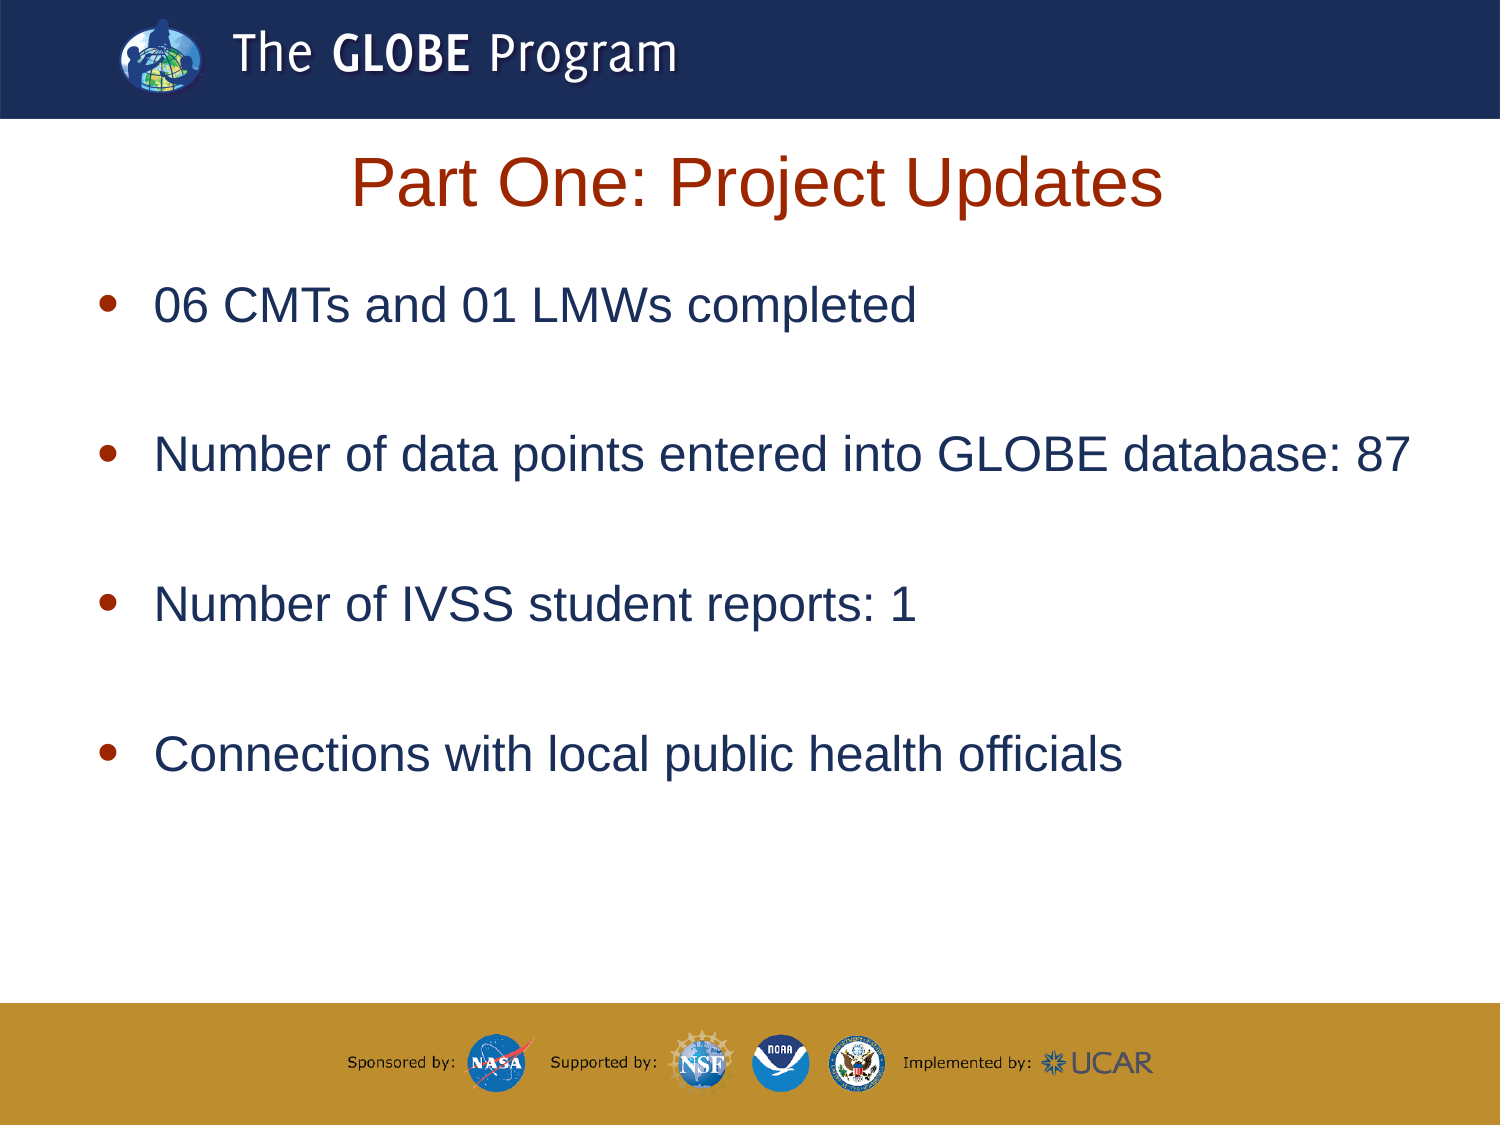

# Part One: Project Updates
06 CMTs and 01 LMWs completed
Number of data points entered into GLOBE database: 87
Number of IVSS student reports: 1
Connections with local public health officials